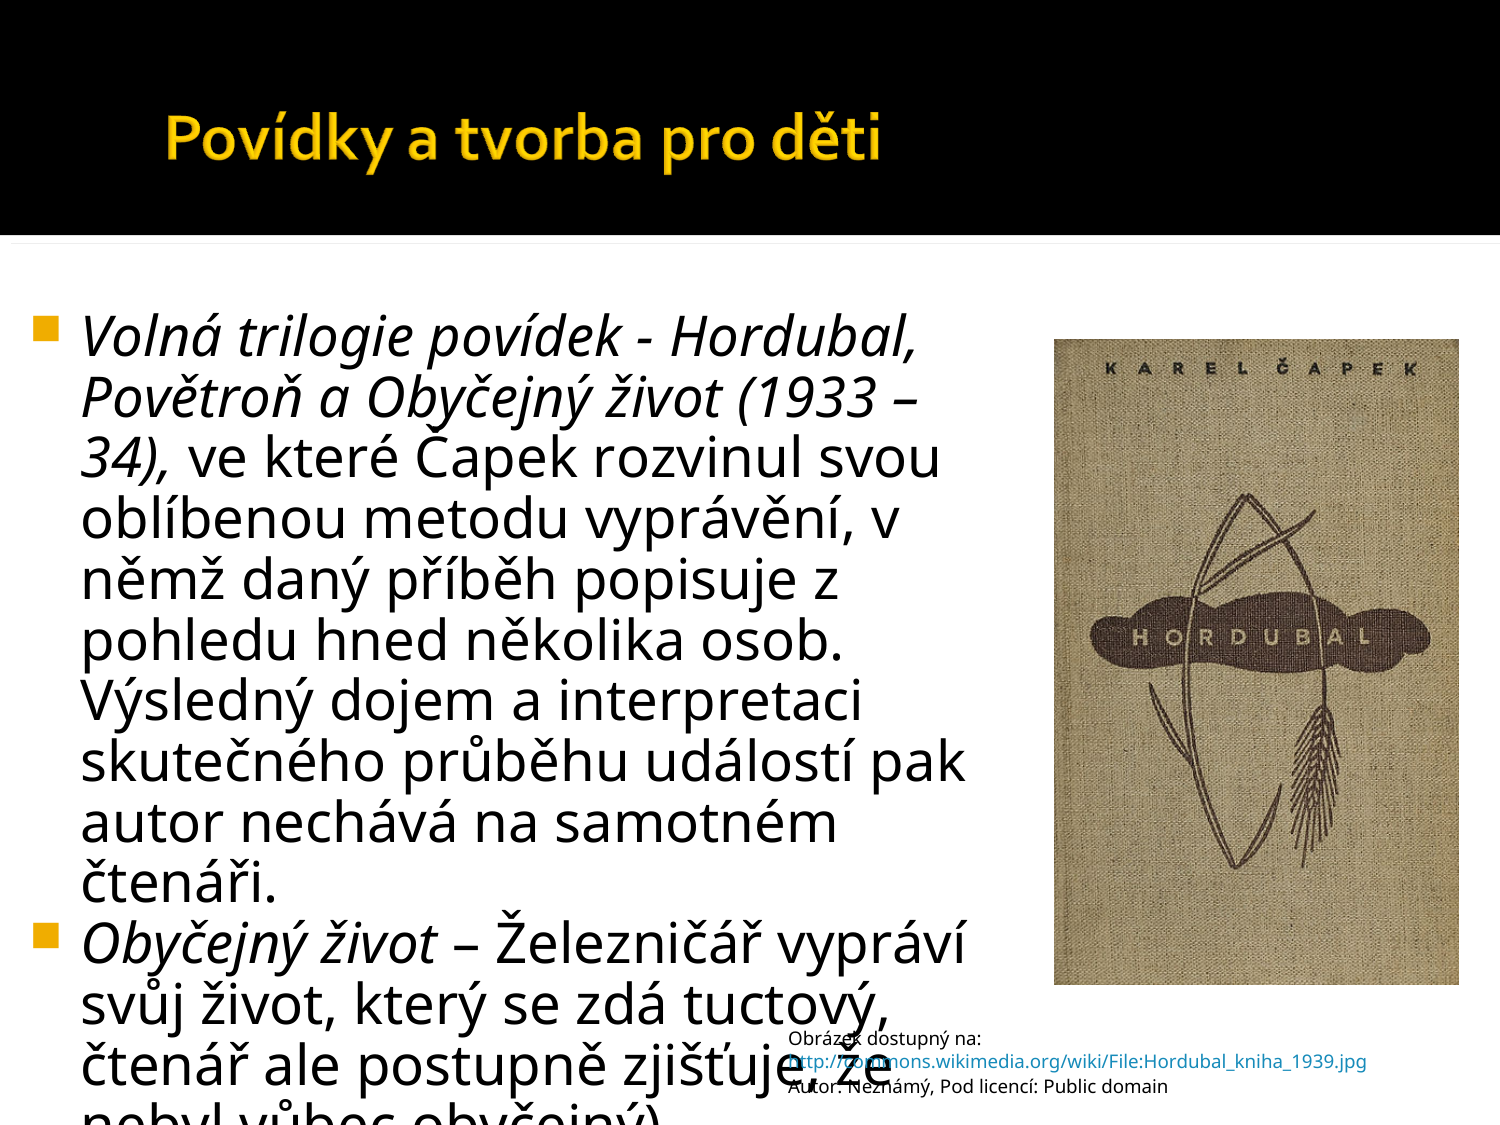

# Volná trilogie povídek - Hordubal, Povětroň a Obyčejný život (1933 – 34), ve které Čapek rozvinul svou oblíbenou metodu vyprávění, v němž daný příběh popisuje z pohledu hned několika osob. Výsledný dojem a interpretaci skutečného průběhu událostí pak autor nechává na samotném čtenáři.
Obyčejný život – Železničář vypráví svůj život, který se zdá tuctový, čtenář ale postupně zjišťuje, že nebyl vůbec obyčejný).
Obrázek dostupný na: http://commons.wikimedia.org/wiki/File:Hordubal_kniha_1939.jpg
Autor: Neznámý, Pod licencí: Public domain